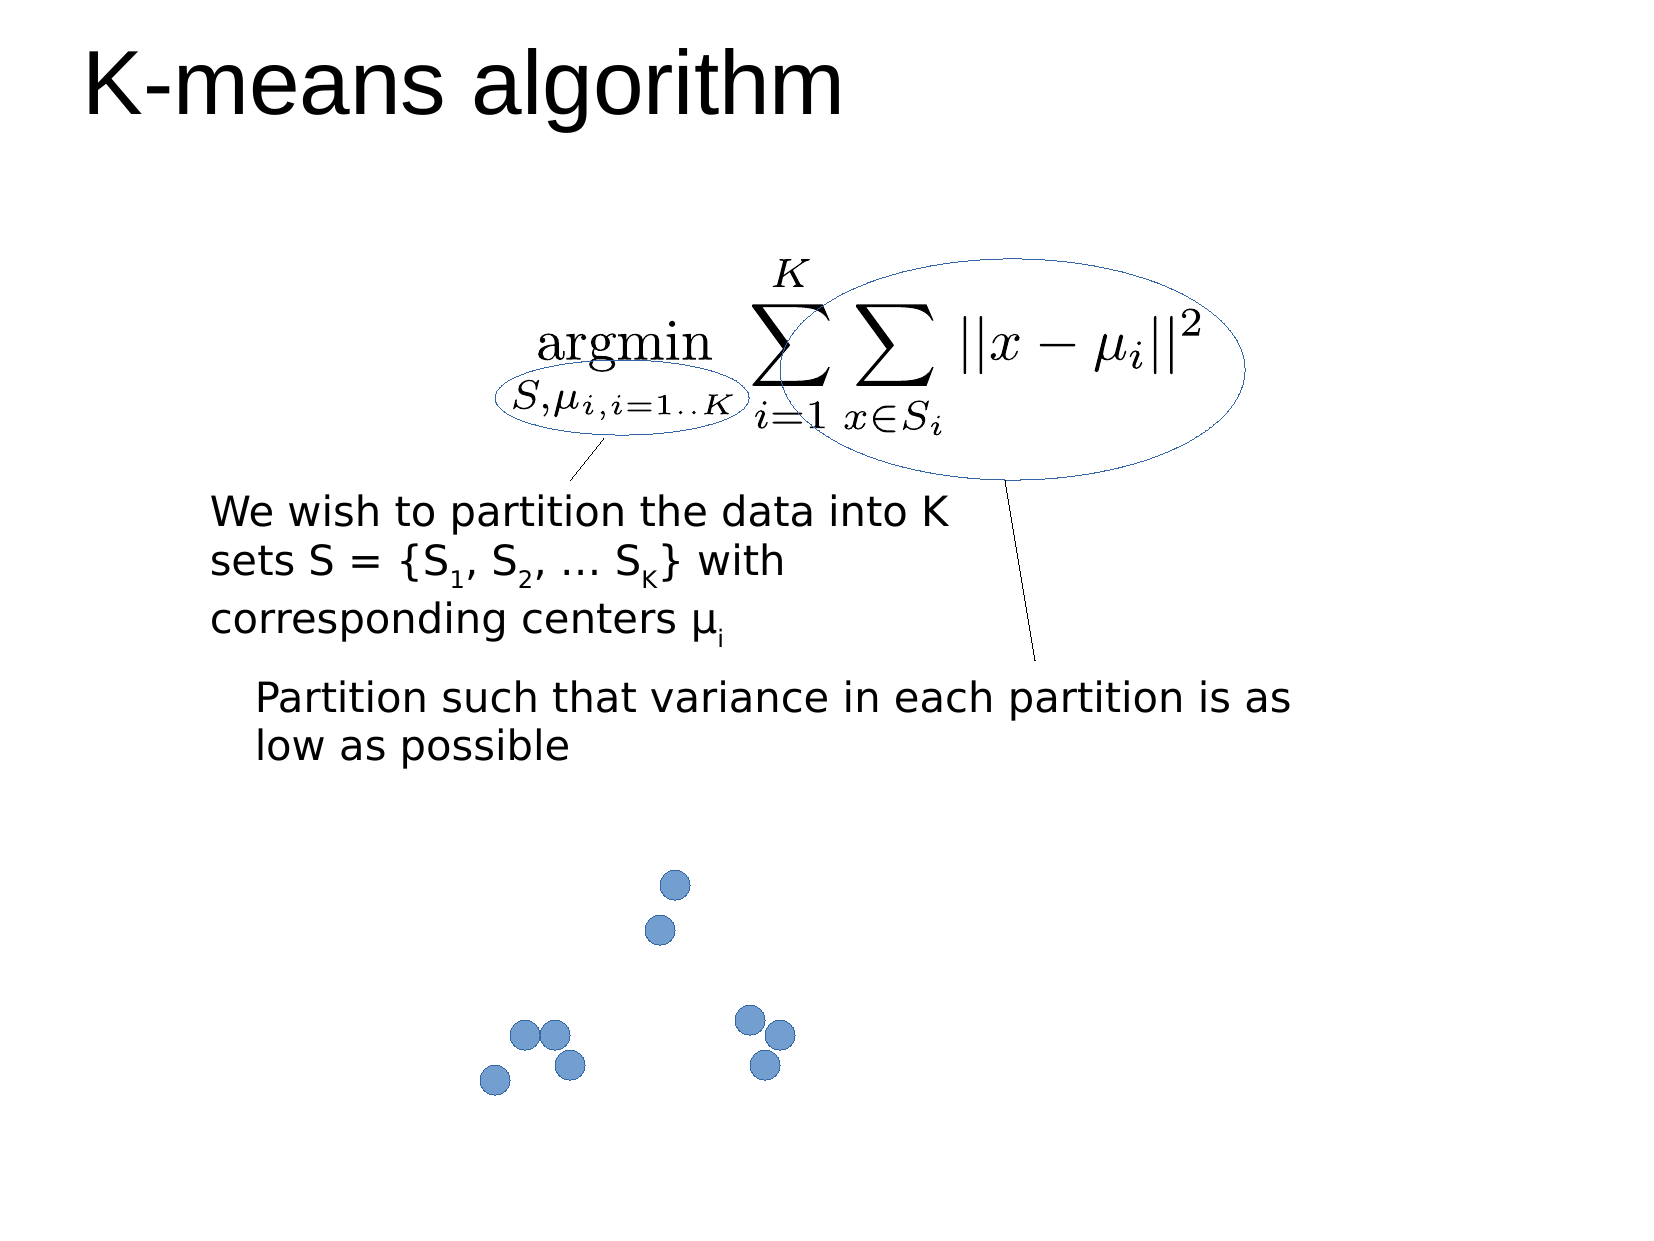

# K-means algorithm
We wish to partition the data into K sets S = {S1, S2, … SK} with corresponding centers μi
Partition such that variance in each partition is as low as possible